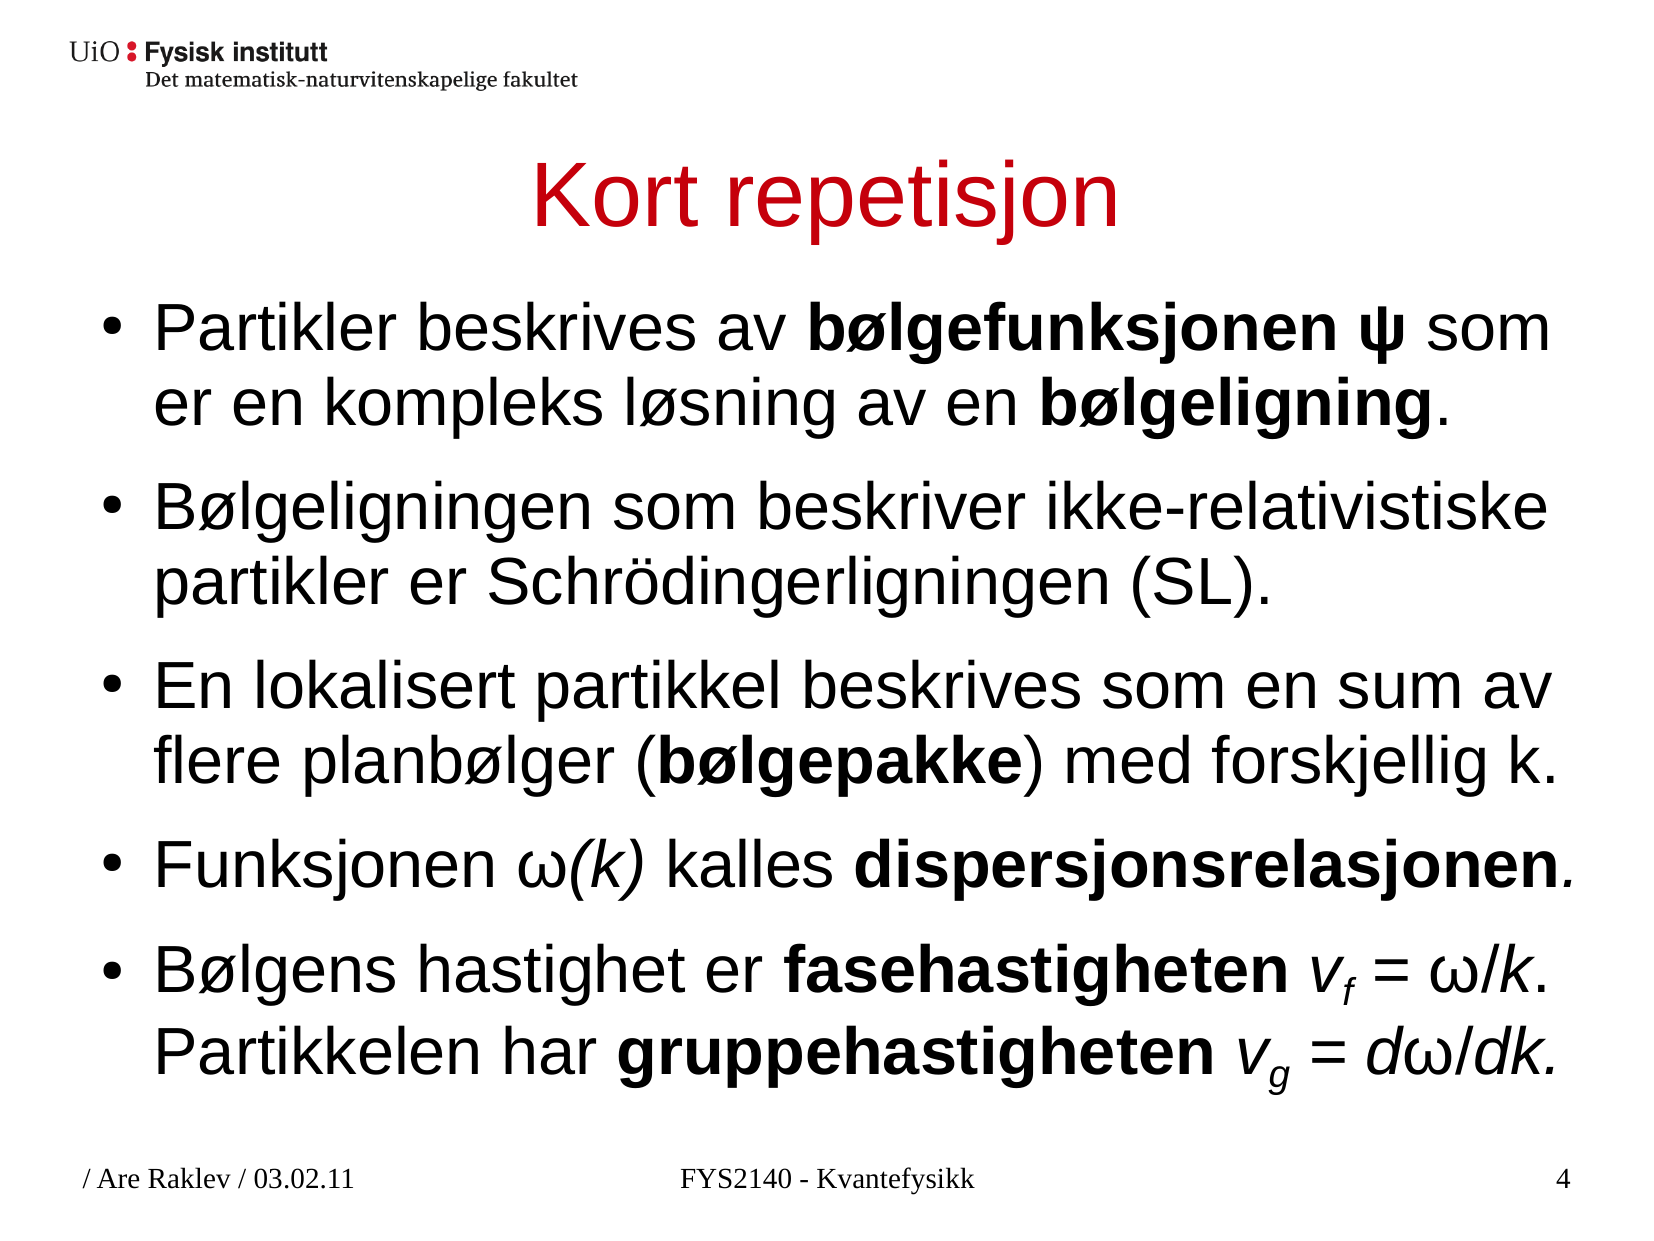

# Kort repetisjon
Partikler beskrives av bølgefunksjonen ψ som er en kompleks løsning av en bølgeligning.
Bølgeligningen som beskriver ikke-relativistiske partikler er Schrödingerligningen (SL).
En lokalisert partikkel beskrives som en sum av flere planbølger (bølgepakke) med forskjellig k.
Funksjonen ω(k) kalles dispersjonsrelasjonen.
Bølgens hastighet er fasehastigheten vf = ω/k. Partikkelen har gruppehastigheten vg = dω/dk.
/ Are Raklev / 03.02.11
FYS2140 - Kvantefysikk
4